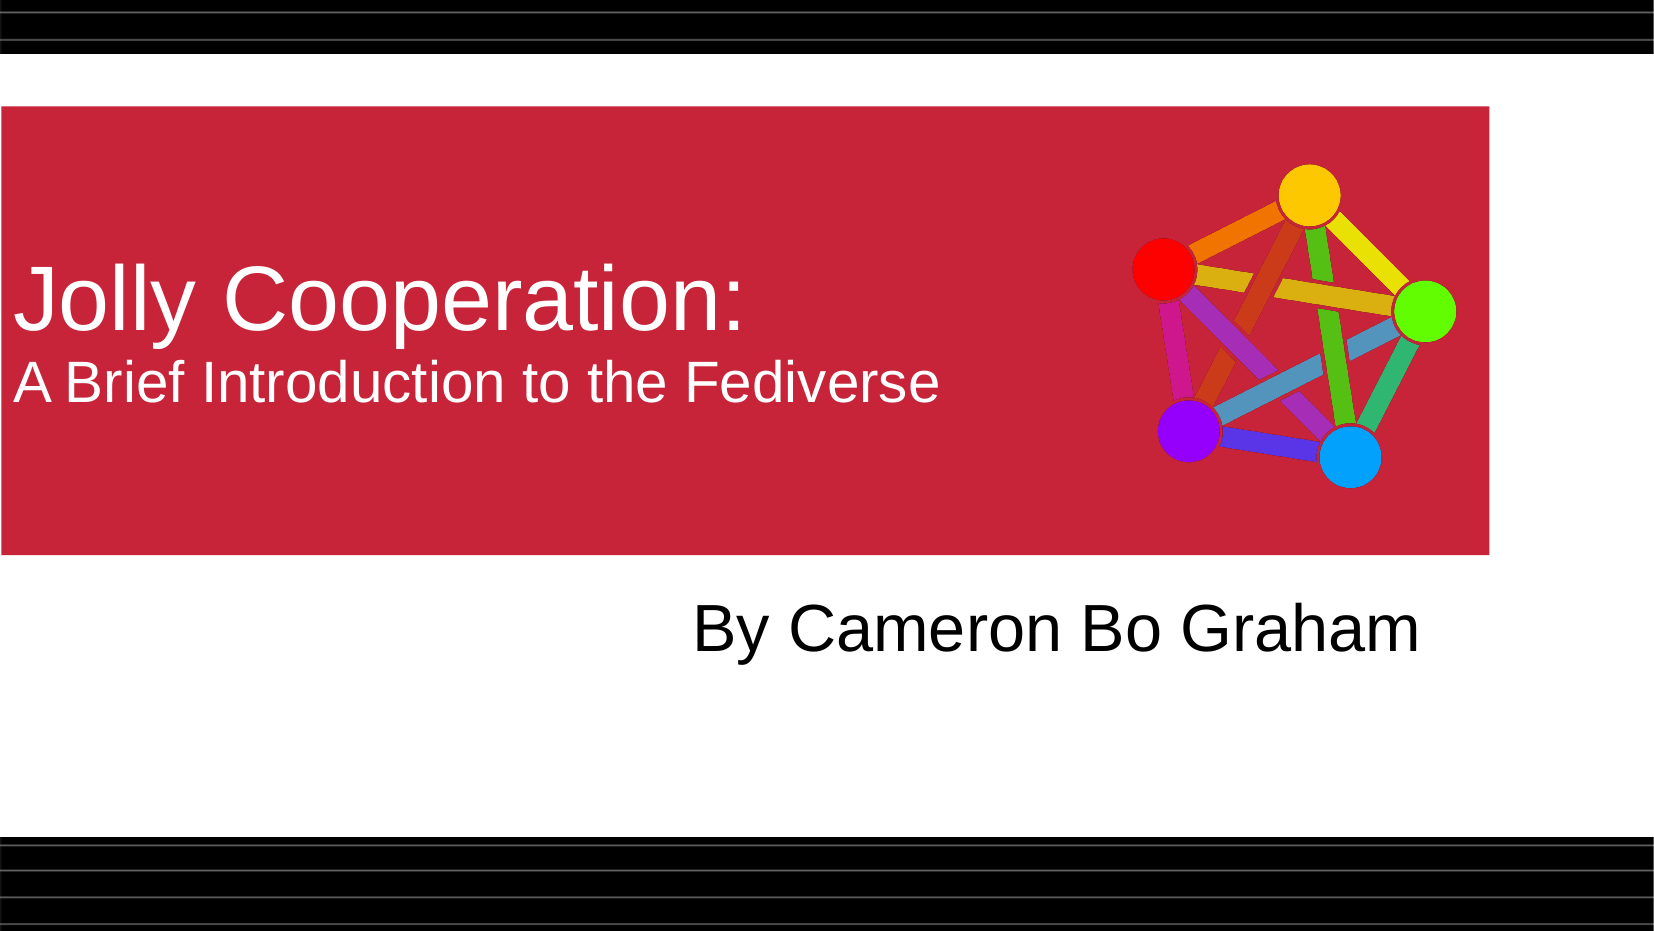

# Jolly Cooperation: A Brief Introduction to the Fediverse
By Cameron Bo Graham